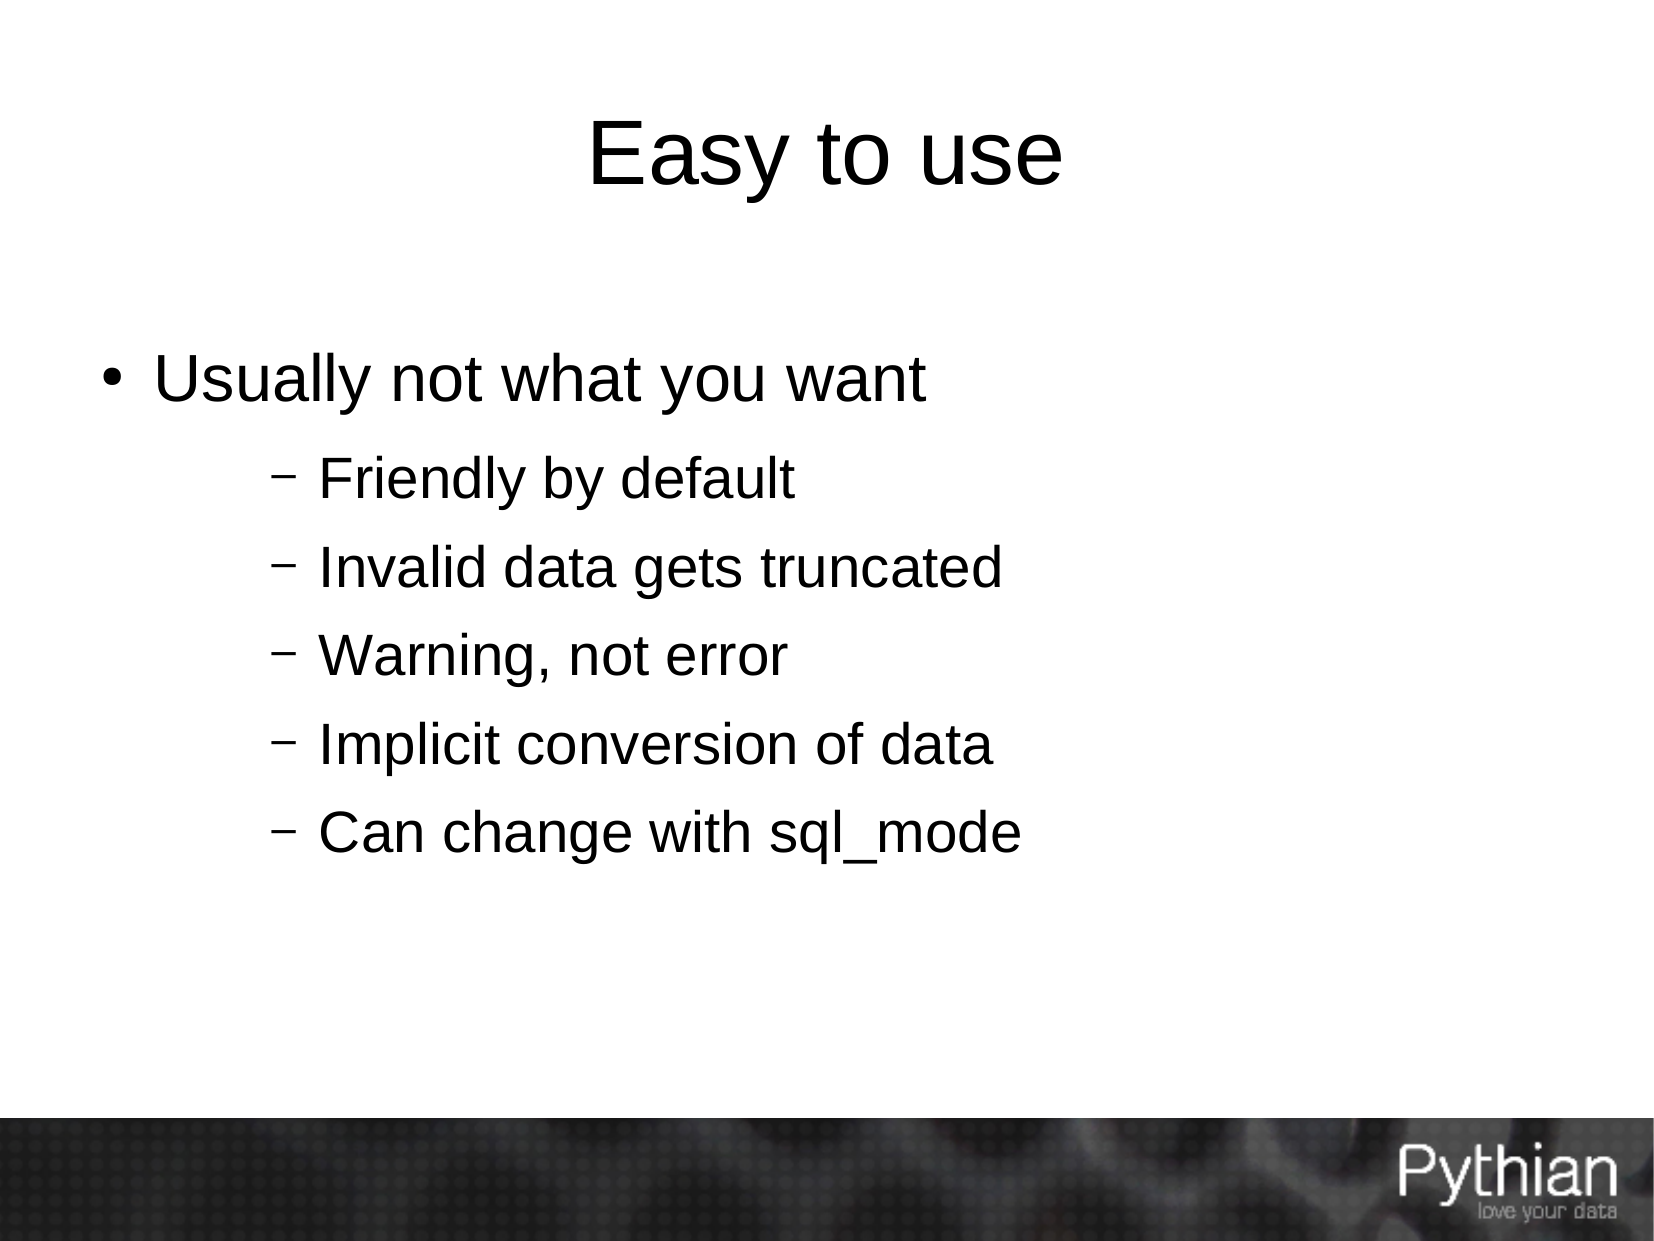

# Easy to use
Usually not what you want
Friendly by default
Invalid data gets truncated
Warning, not error
Implicit conversion of data
Can change with sql_mode